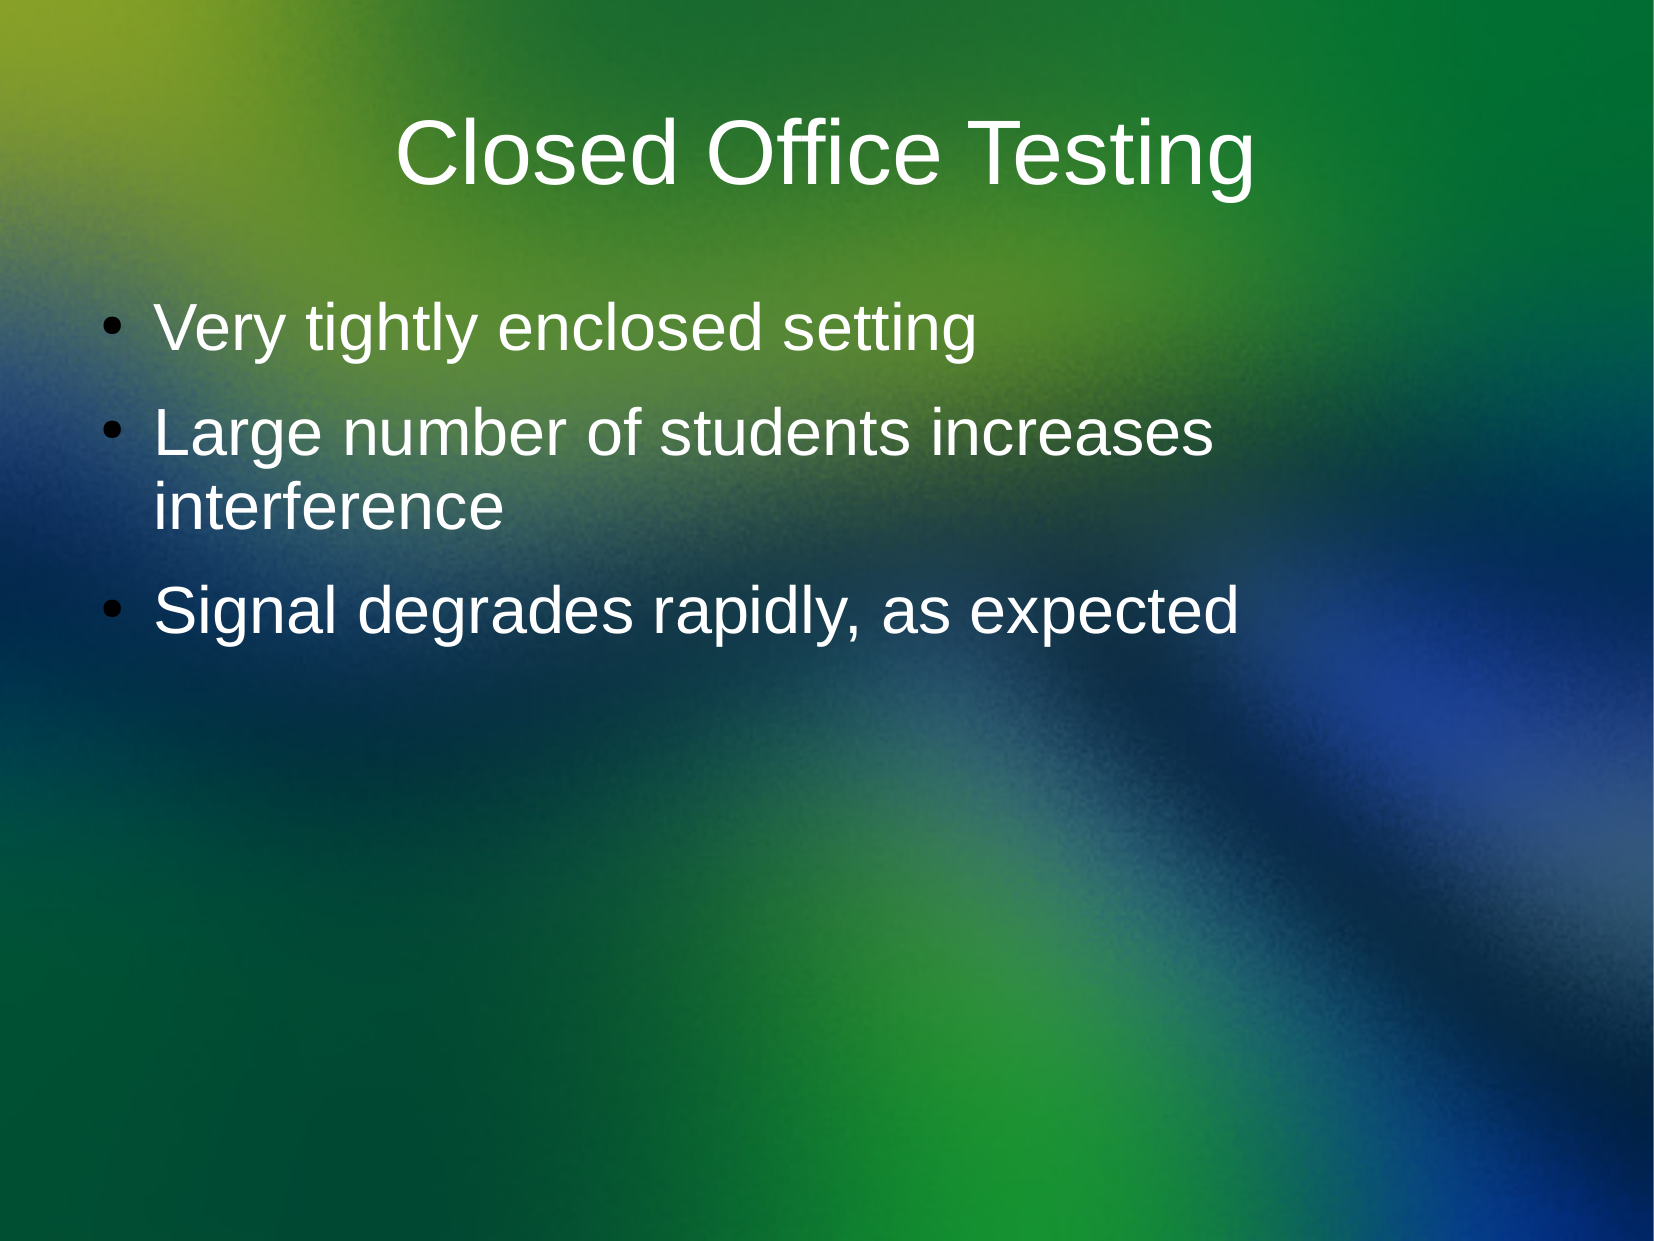

# Closed Office Testing
Very tightly enclosed setting
Large number of students increases interference
Signal degrades rapidly, as expected